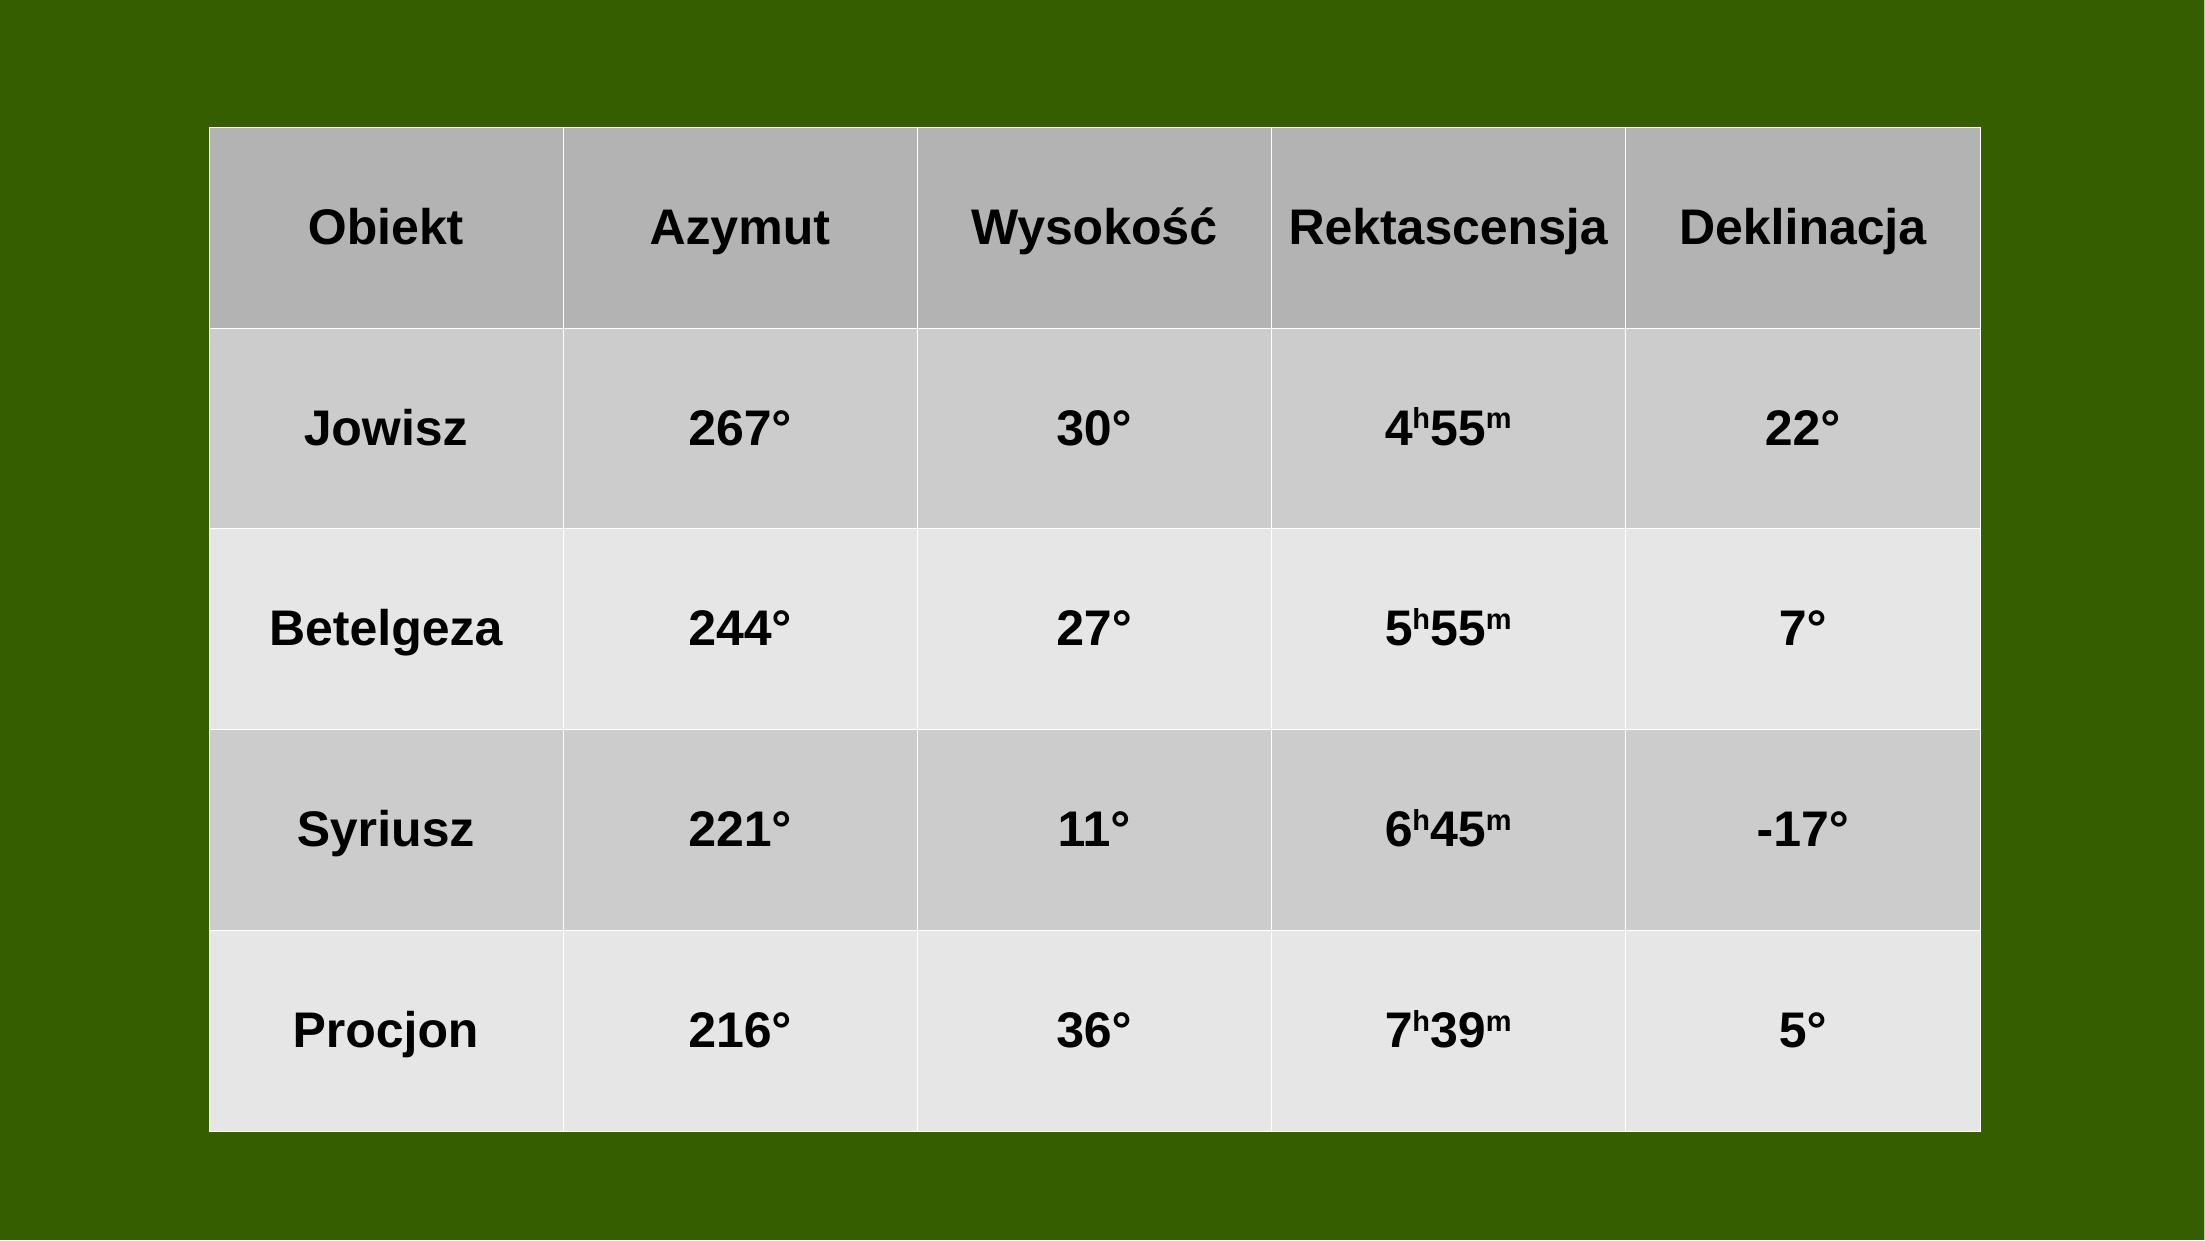

| Obiekt | Azymut | Wysokość | Rektascensja | Deklinacja |
| --- | --- | --- | --- | --- |
| Jowisz | 267° | 30° | 4h55m | 22° |
| Betelgeza | 244° | 27° | 5h55m | 7° |
| Syriusz | 221° | 11° | 6h45m | -17° |
| Procjon | 216° | 36° | 7h39m | 5° |